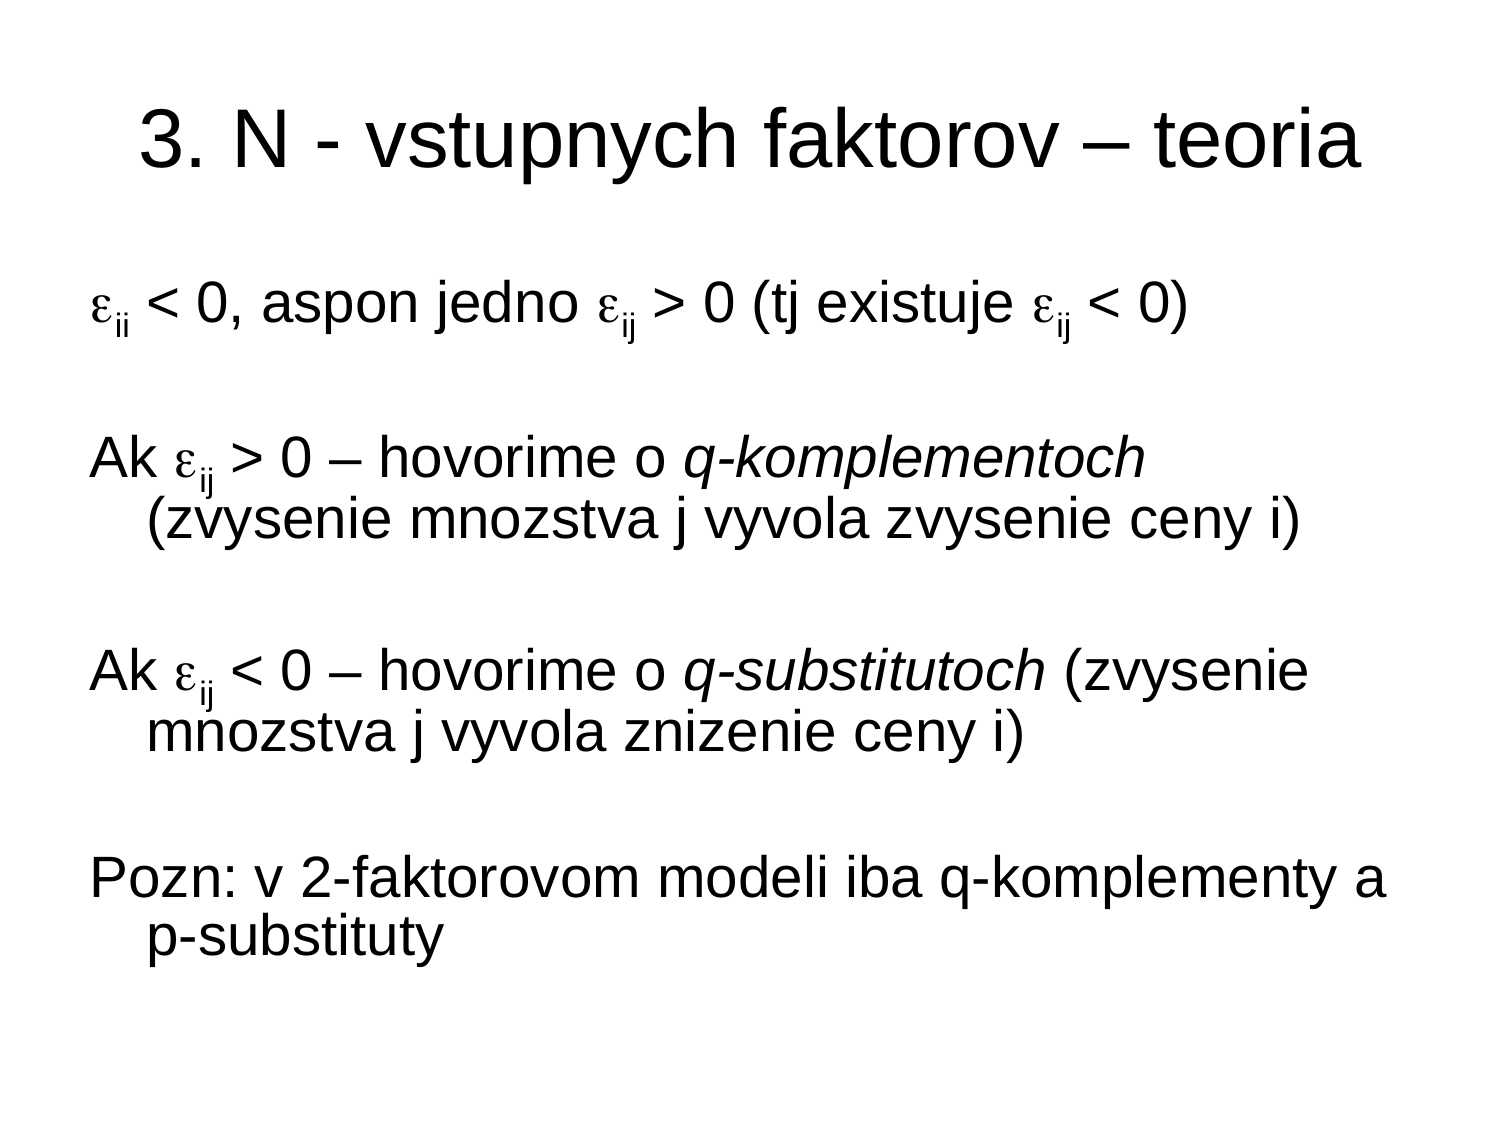

# 3. N - vstupnych faktorov – teoria
ii < 0, aspon jedno ij > 0 (tj existuje ij < 0)
Ak ij > 0 – hovorime o q-komplementoch (zvysenie mnozstva j vyvola zvysenie ceny i)
Ak ij < 0 – hovorime o q-substitutoch (zvysenie mnozstva j vyvola znizenie ceny i)
Pozn: v 2-faktorovom modeli iba q-komplementy a p-substituty